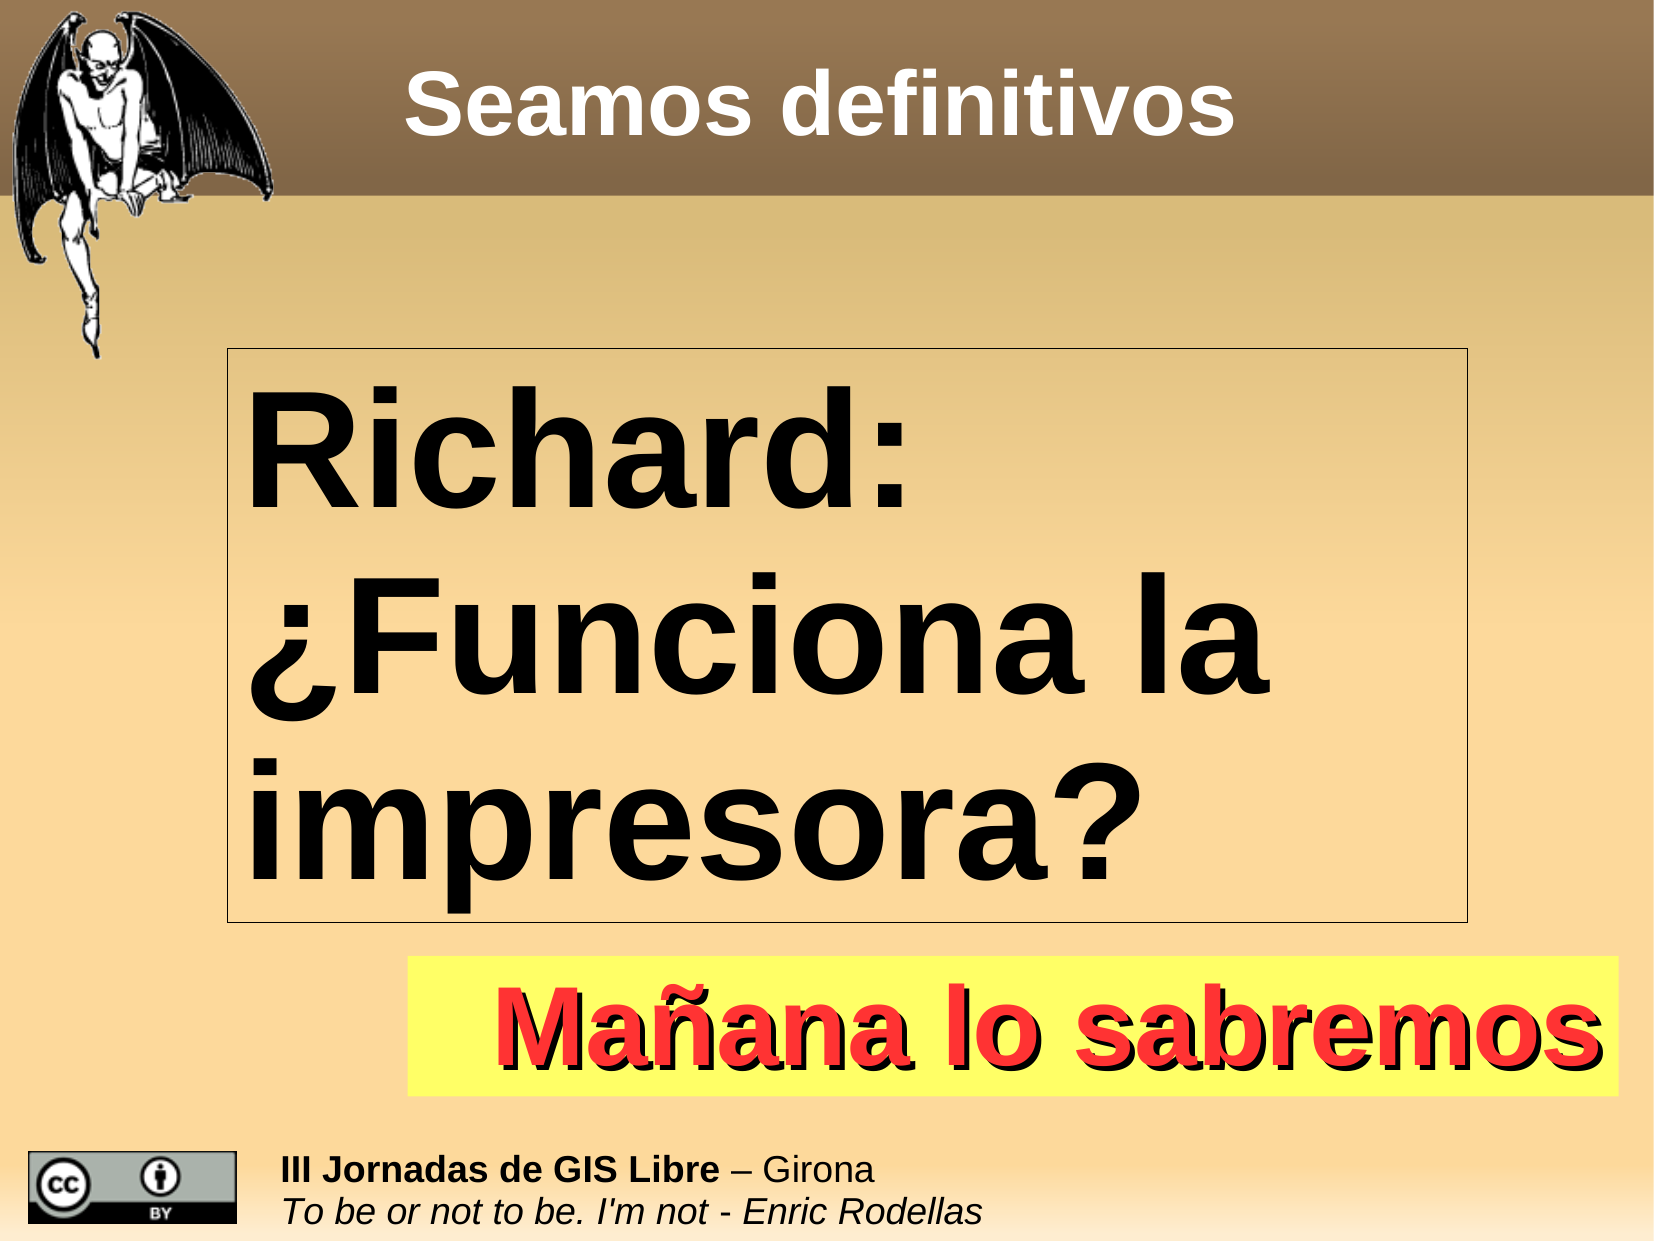

# Seamos definitivos
Richard:
¿Funciona la impresora?
Mañana lo sabremos
III Jornadas de GIS Libre – Girona
To be or not to be. I'm not - Enric Rodellas